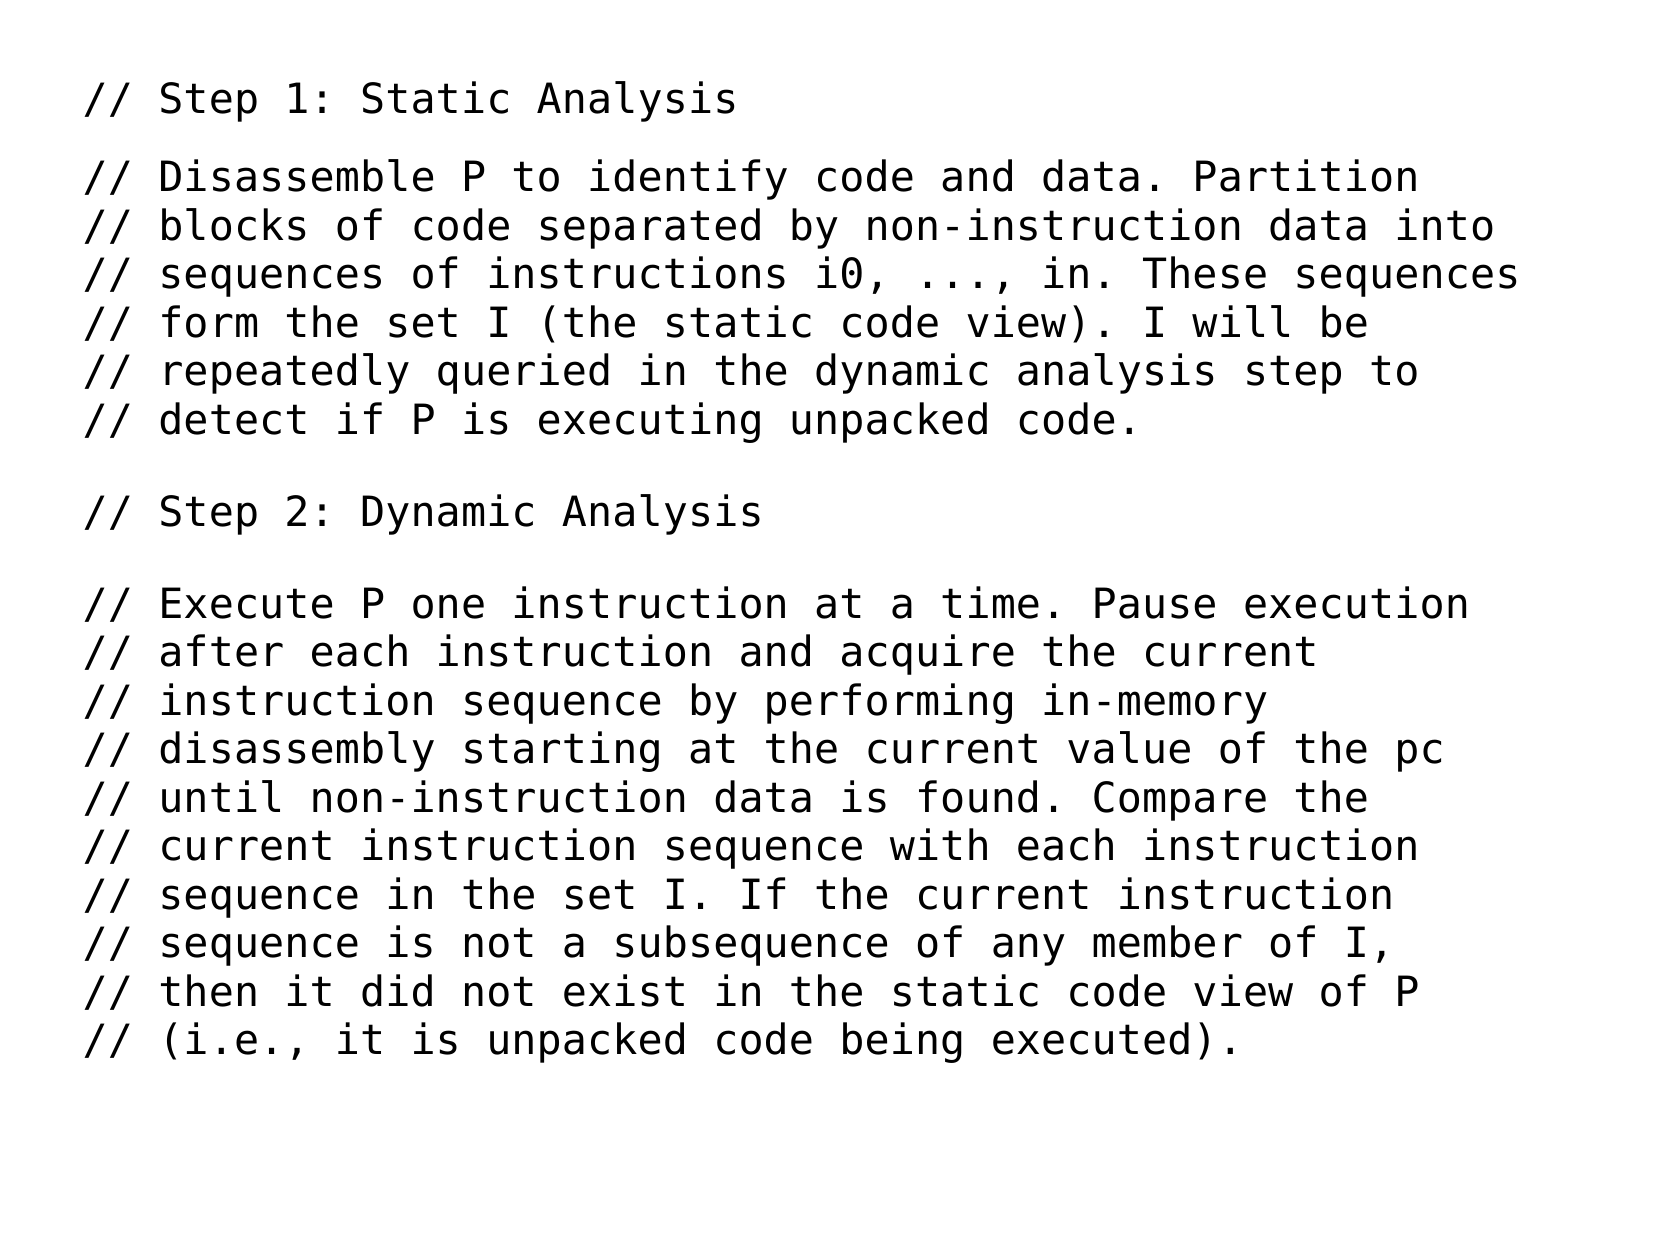

# // Step 1: Static Analysis
// Disassemble P to identify code and data. Partition
// blocks of code separated by non-instruction data into
// sequences of instructions i0, ..., in. These sequences
// form the set I (the static code view). I will be
// repeatedly queried in the dynamic analysis step to
// detect if P is executing unpacked code.
// Step 2: Dynamic Analysis
// Execute P one instruction at a time. Pause execution
// after each instruction and acquire the current
// instruction sequence by performing in-memory
// disassembly starting at the current value of the pc
// until non-instruction data is found. Compare the
// current instruction sequence with each instruction
// sequence in the set I. If the current instruction
// sequence is not a subsequence of any member of I,
// then it did not exist in the static code view of P
// (i.e., it is unpacked code being executed).